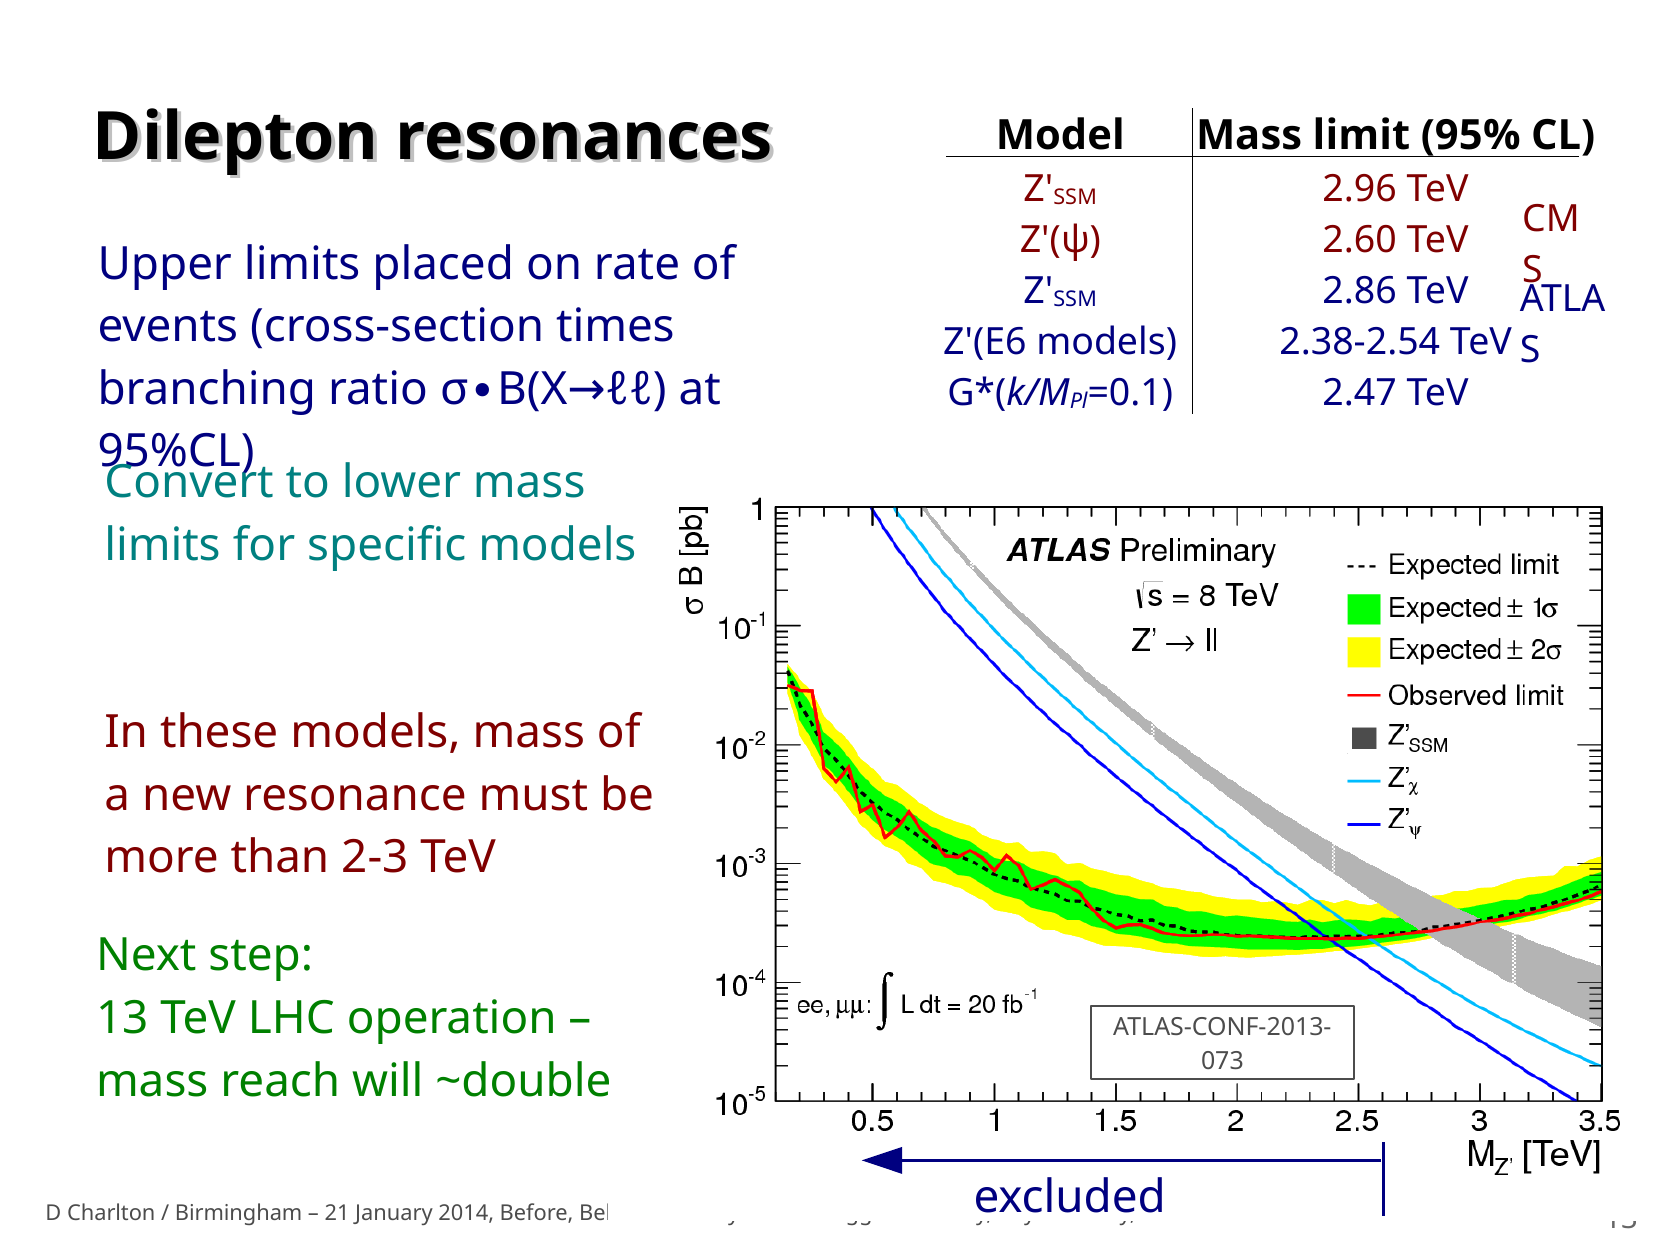

Dilepton resonances
	Model	Mass limit (95% CL)
	Z'SSM	2.96 TeV
	Z'(ψ)	2.60 TeV
	Z'SSM	2.86 TeV
	Z'(E6 models)	2.38-2.54 TeV
	G*(k/MPl=0.1)	2.47 TeV
CMS
ATLAS
Convert to lower mass limits for specific models
In these models, mass of a new resonance must be more than 2-3 TeV
excluded
Upper limits placed on rate of events (cross-section times branching ratio σ∙B(X→ℓℓ) at 95%CL)
ATLAS-CONF-2013-073
Next step:
13 TeV LHC operation – mass reach will ~double